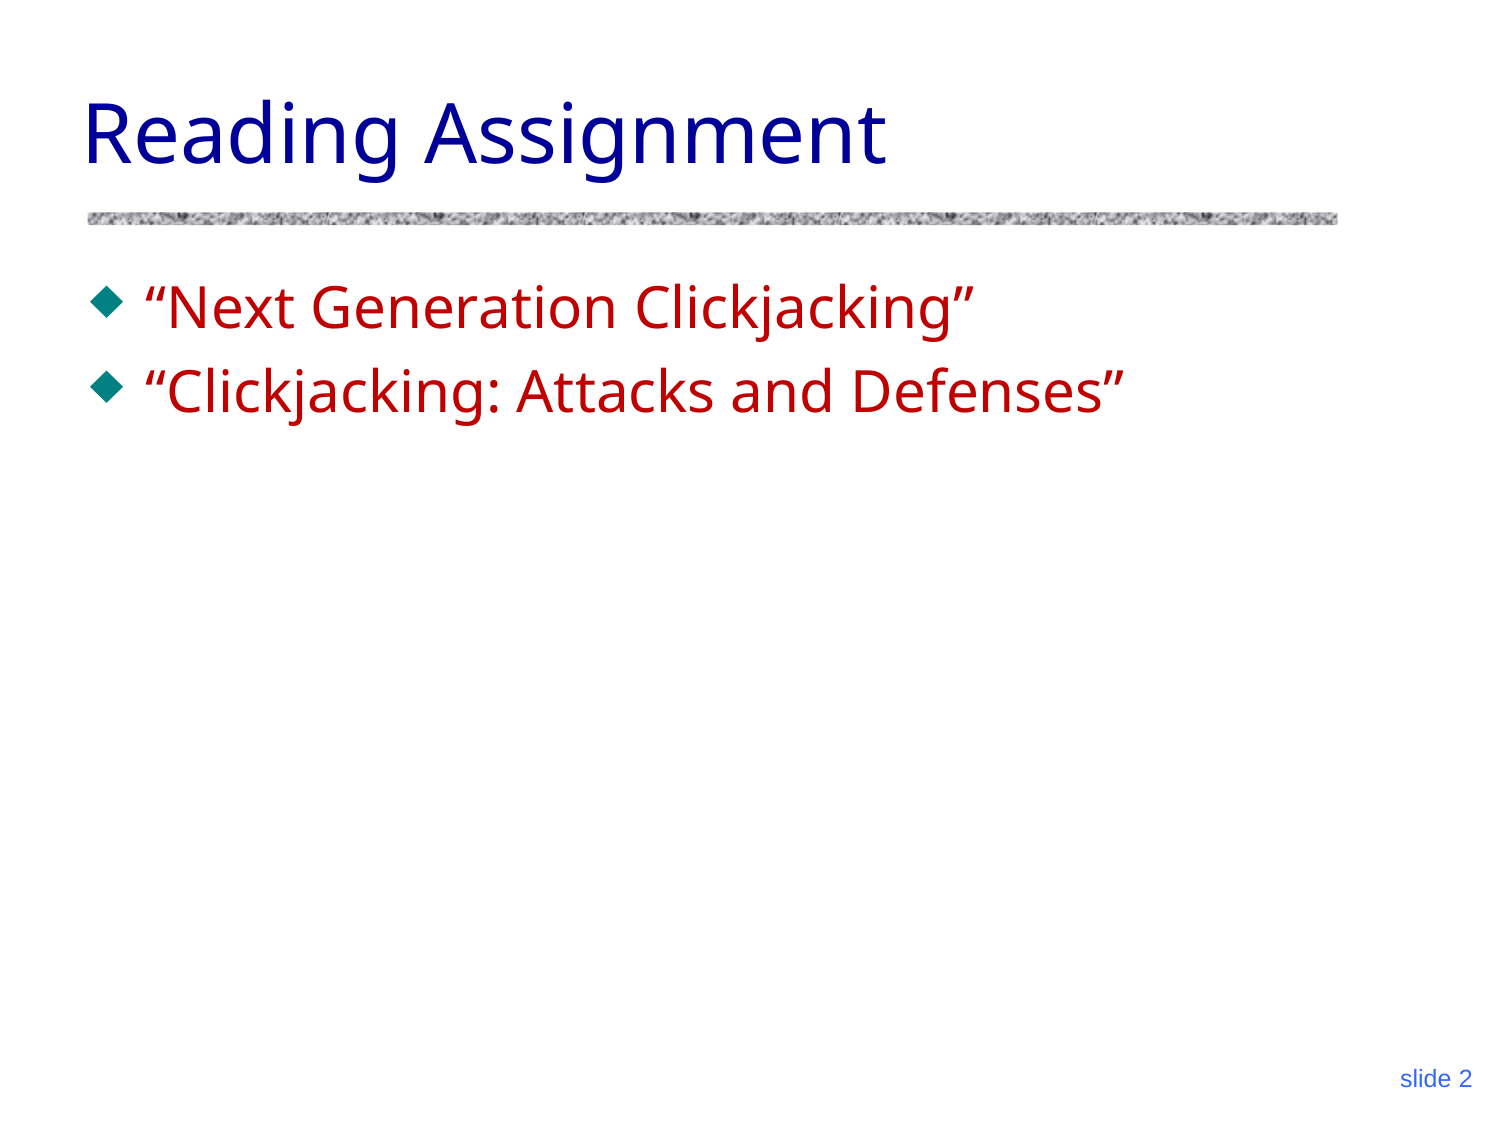

Reading Assignment
“Next Generation Clickjacking”
“Clickjacking: Attacks and Defenses”
slide